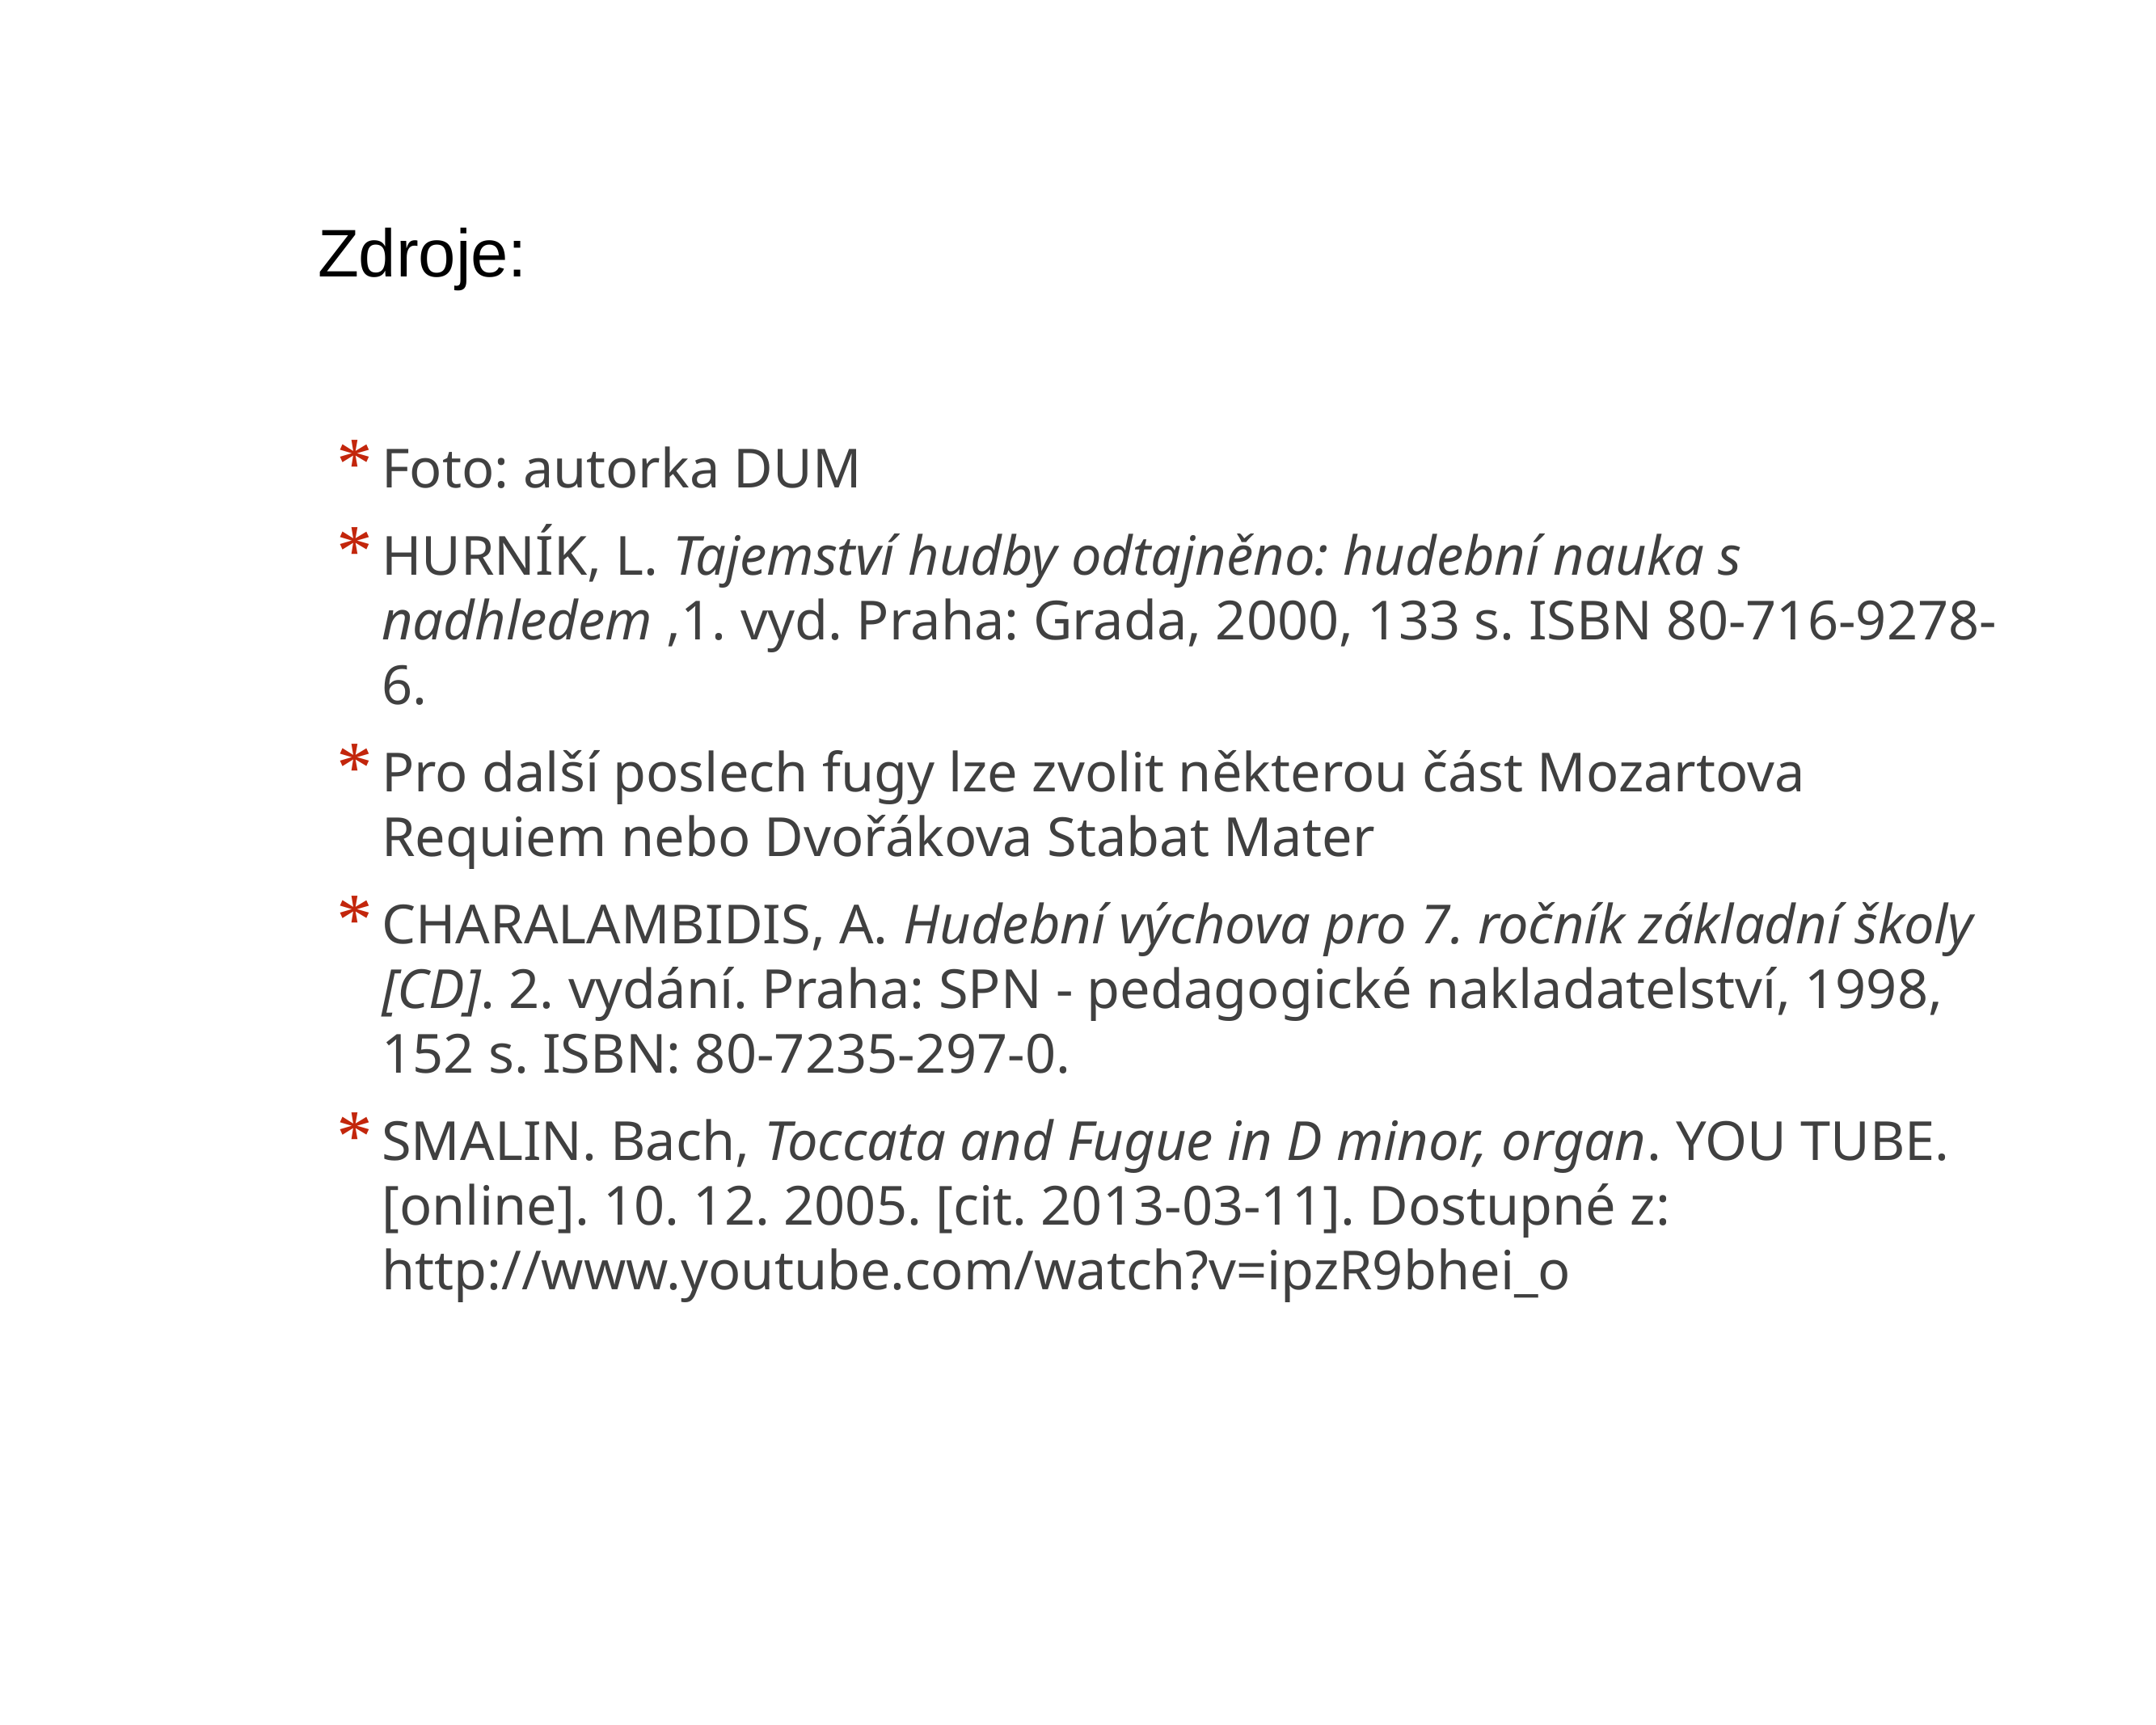

Zdroje:
# Foto: autorka DUM
HURNÍK, L. Tajemství hudby odtajněno: hudební nauka s nadhledem ,1. vyd. Praha: Grada, 2000, 133 s. ISBN 80-716-9278-6.
Pro další poslech fugy lze zvolit některou část Mozartova Requiem nebo Dvořákova Stabat Mater
CHARALAMBIDIS, A. Hudební výchova pro 7. ročník základní školy [CD]. 2. vydání. Praha: SPN - pedagogické nakladatelství, 1998, 152 s. ISBN: 80-7235-297-0.
SMALIN. Bach, Toccata and Fugue in D minor, organ. YOU TUBE. [online]. 10. 12. 2005. [cit. 2013-03-11]. Dostupné z: http://www.youtube.com/watch?v=ipzR9bhei_o